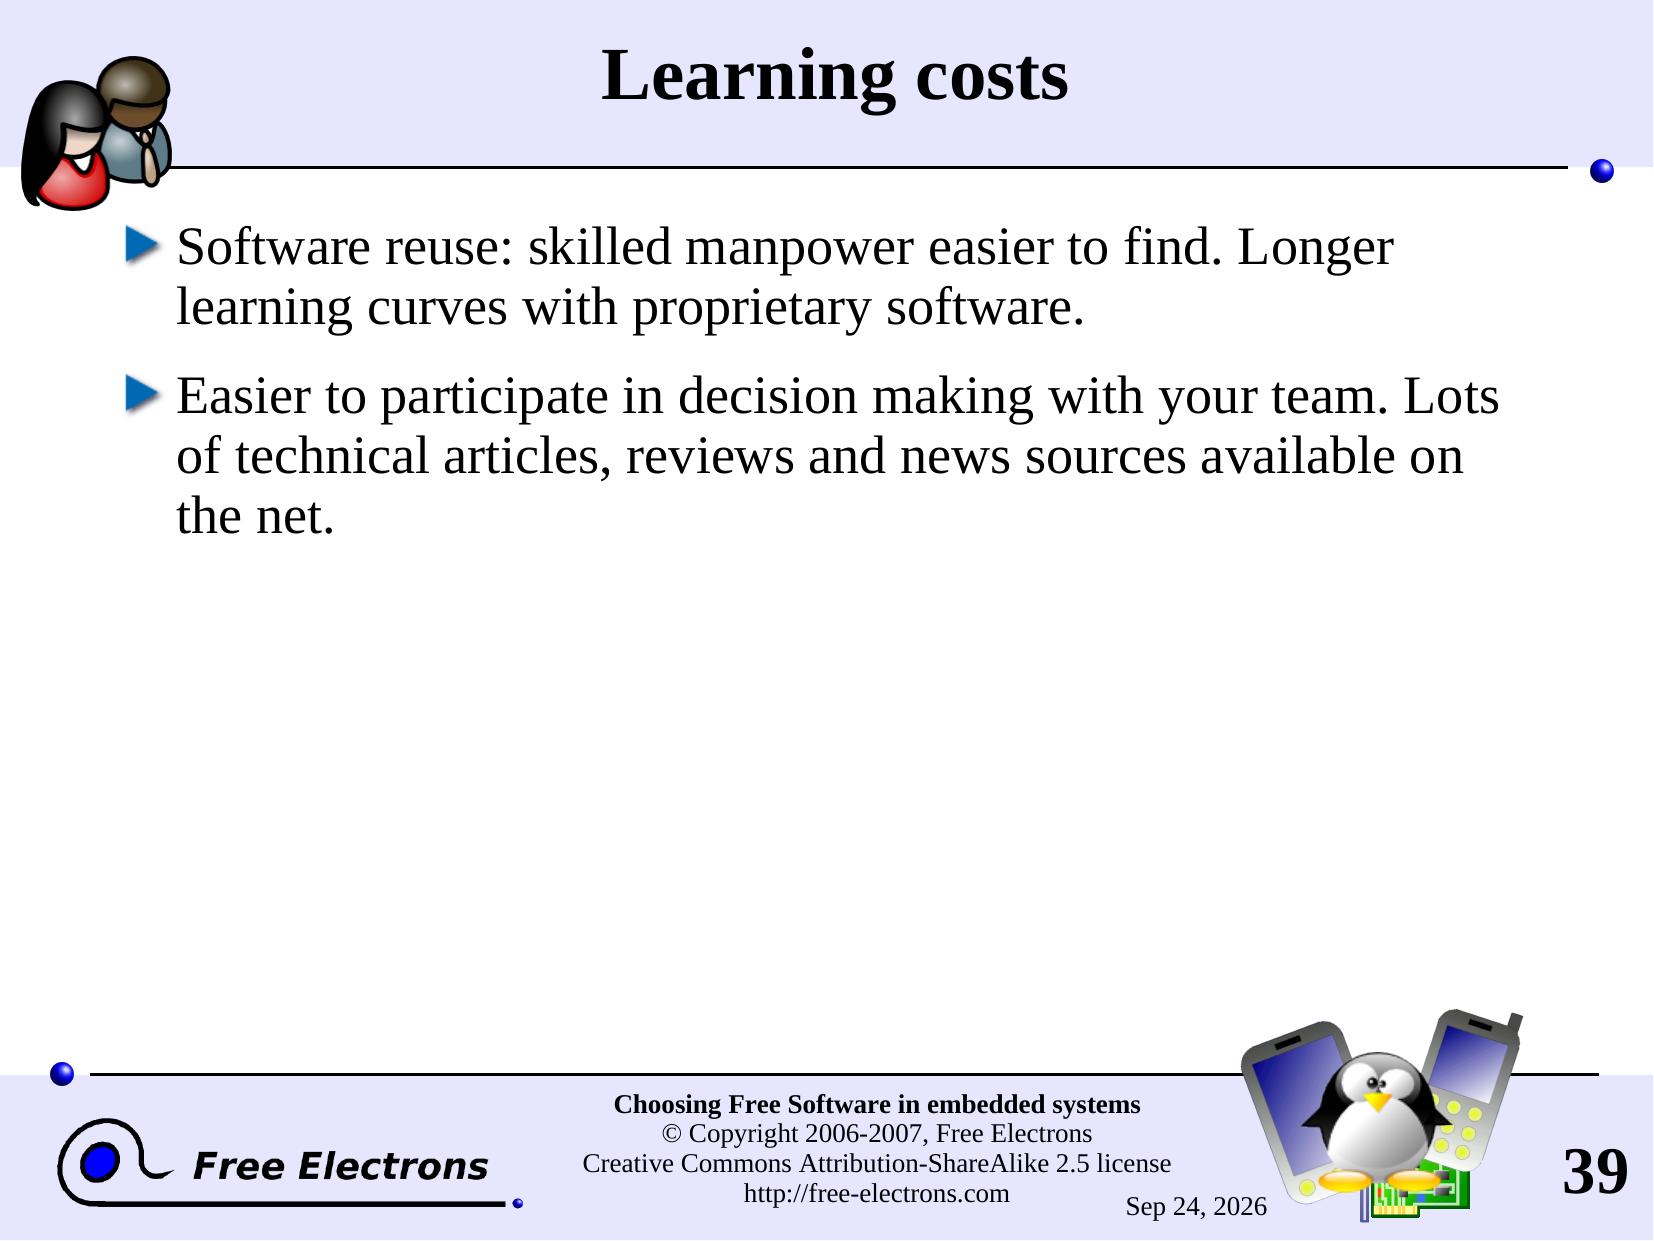

# Learning costs
Software reuse: skilled manpower easier to find. Longer learning curves with proprietary software.
Easier to participate in decision making with your team. Lots of technical articles, reviews and news sources available on the net.